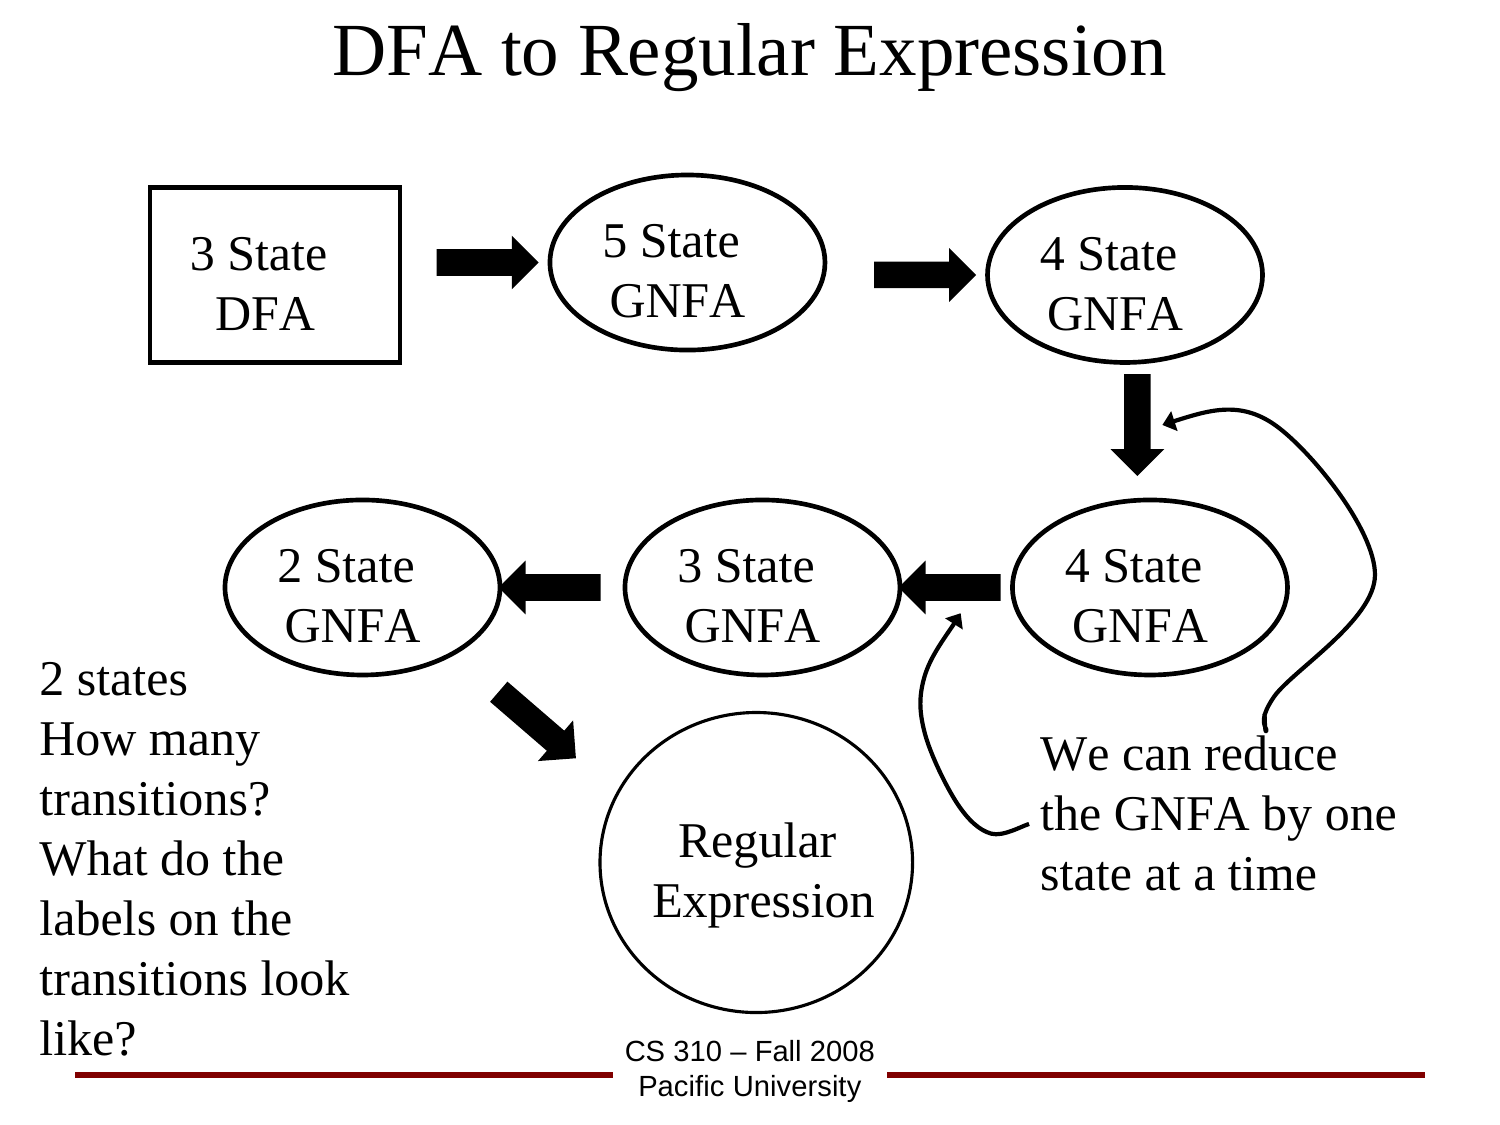

# DFA to Regular Expression
5 State
GNFA
3 State
DFA
4 State
GNFA
2 State
GNFA
3 State
GNFA
4 State
GNFA
2 states
How many
transitions?
What do the
labels on the
transitions look
like?
We can reduce
the GNFA by one
state at a time
Regular
Expression